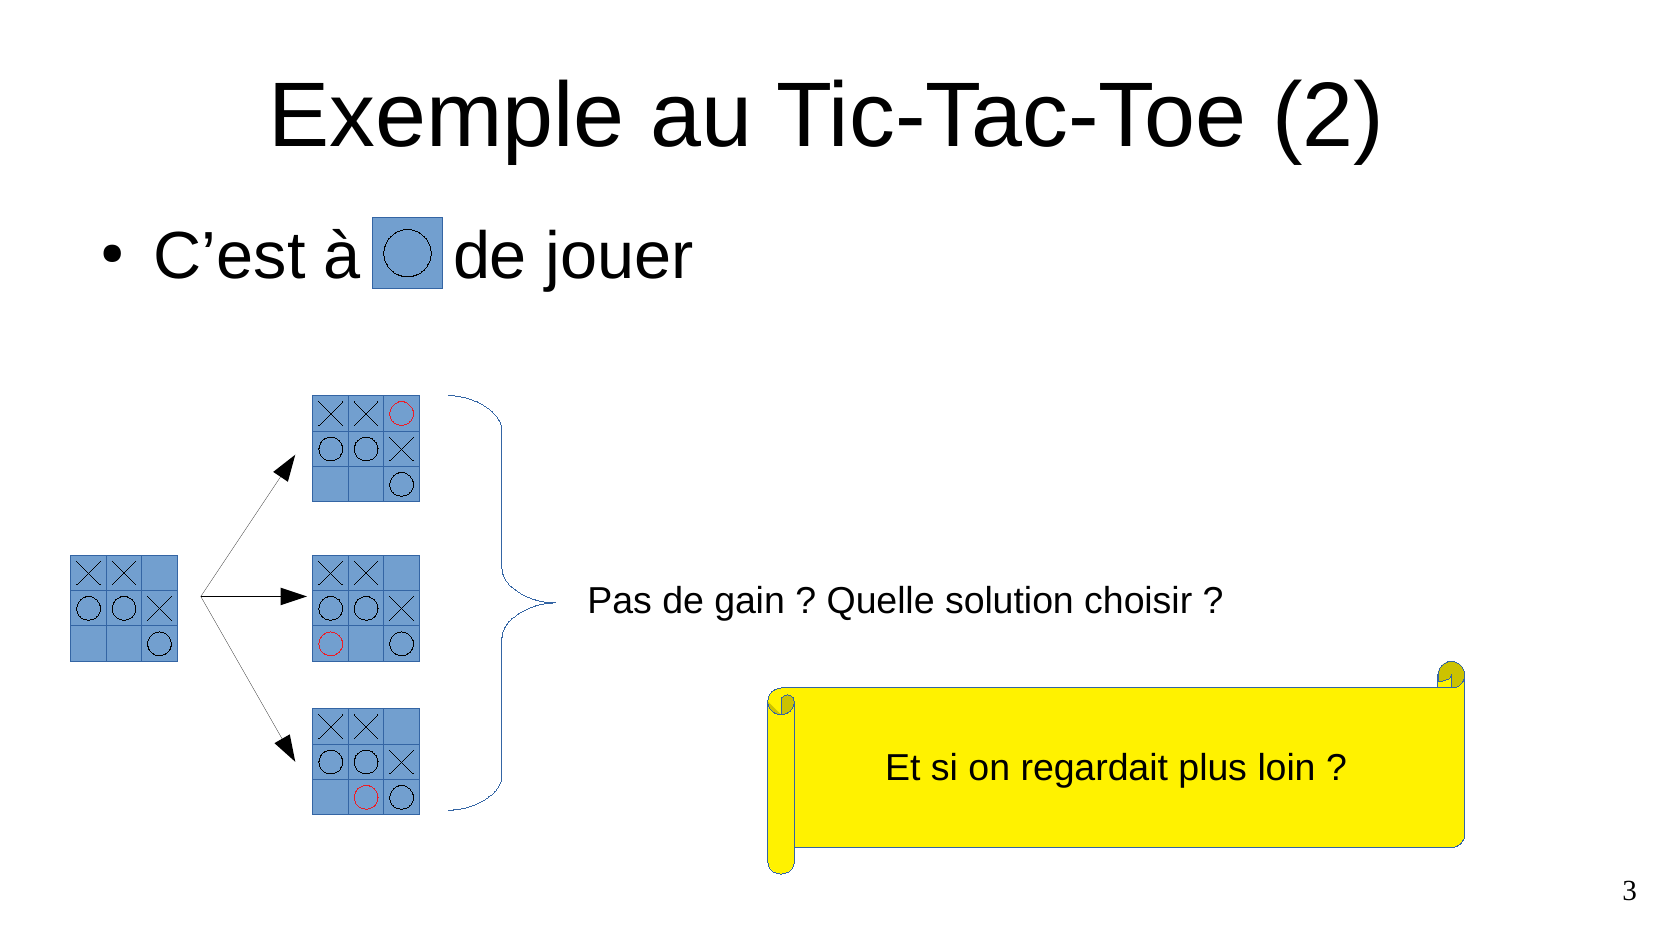

# Exemple au Tic-Tac-Toe (2)
C’est à de jouer
Pas de gain ? Quelle solution choisir ?
Et si on regardait plus loin ?
3